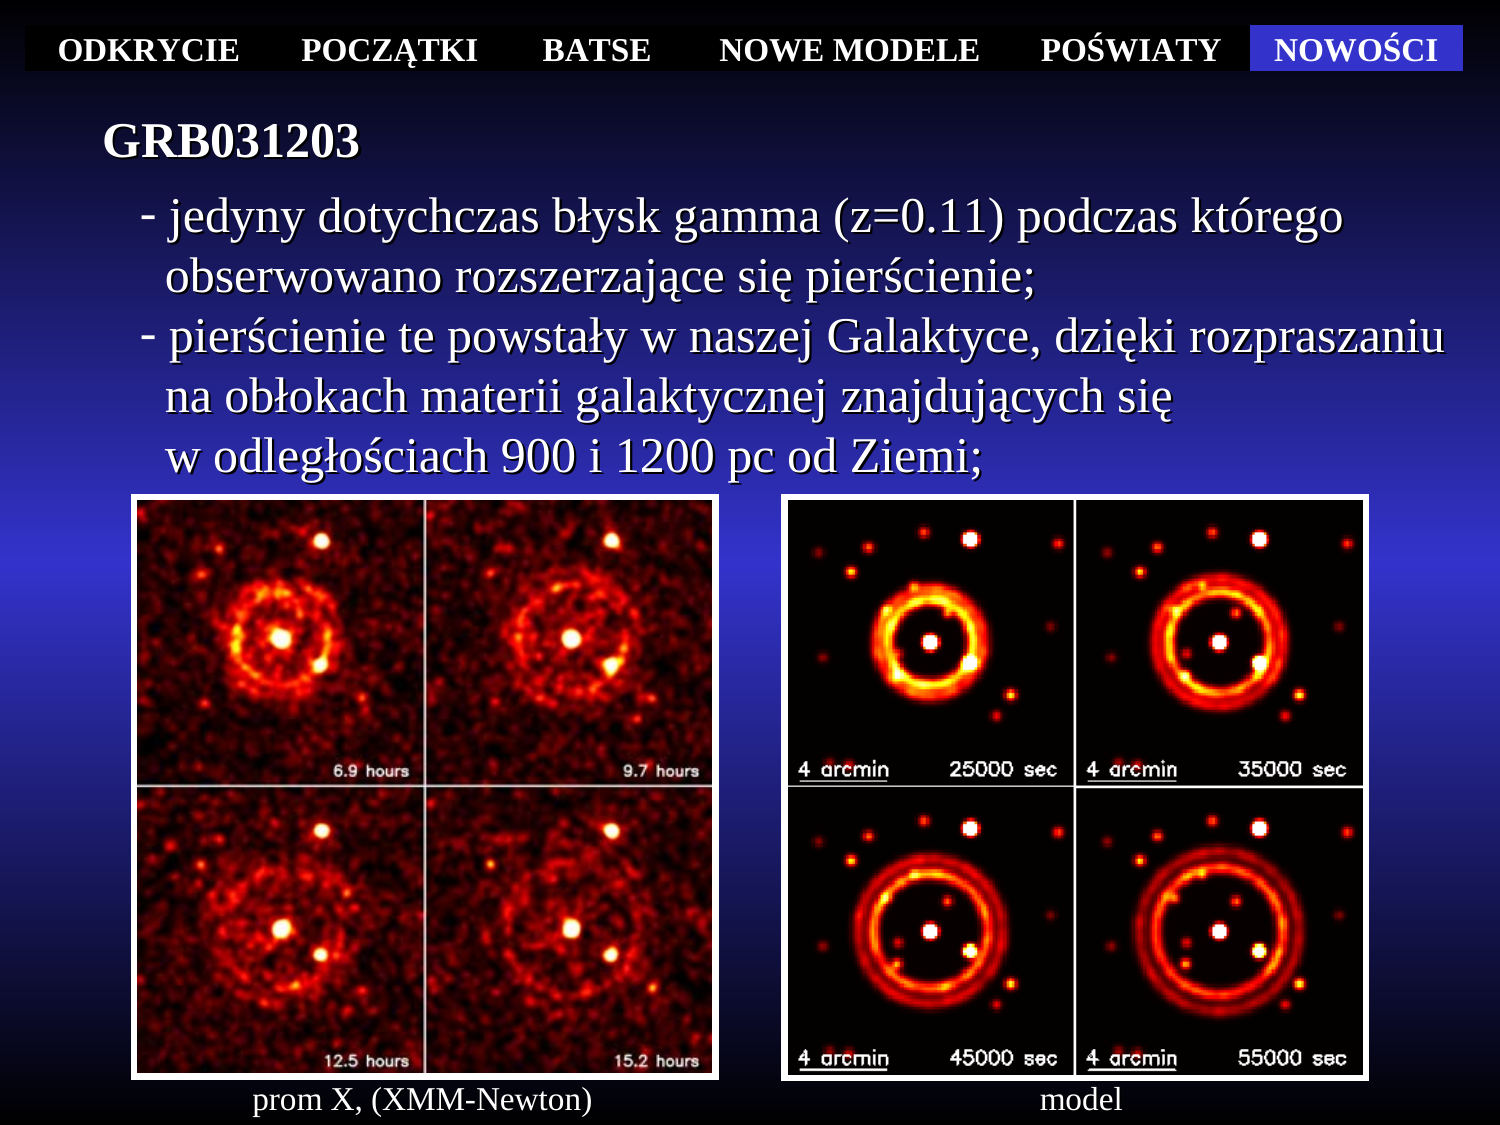

| ODKRYCIE | POCZĄTKI | BATSE | NOWE MODELE | POŚWIATY | NOWOŚCI |
| --- | --- | --- | --- | --- | --- |
GRB031203
 jedyny dotychczas błysk gamma (z=0.11) podczas którego
 obserwowano rozszerzające się pierścienie;
 pierścienie te powstały w naszej Galaktyce, dzięki rozpraszaniu
 na obłokach materii galaktycznej znajdujących się
 w odległościach 900 i 1200 pc od Ziemi;
prom X, (XMM-Newton)
model